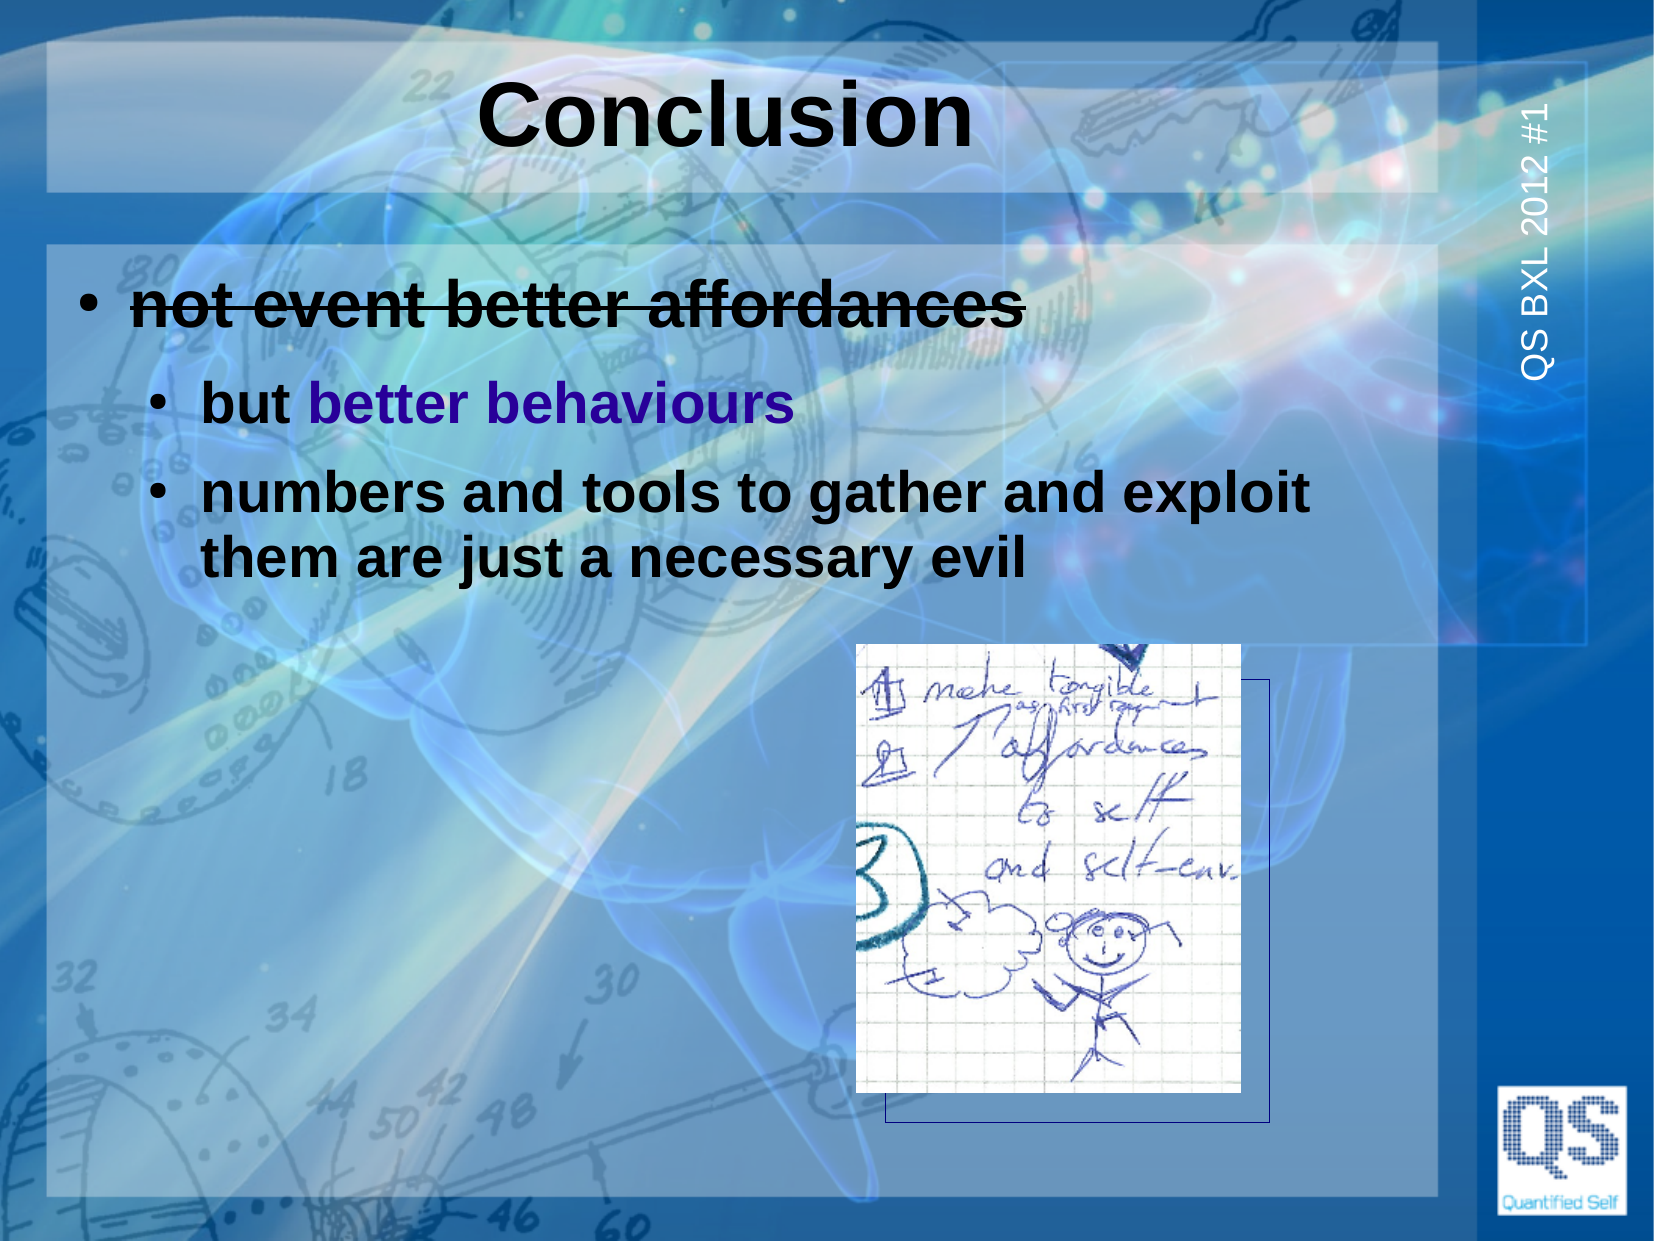

# Conclusion
not event better affordances
but better behaviours
numbers and tools to gather and exploit them are just a necessary evil